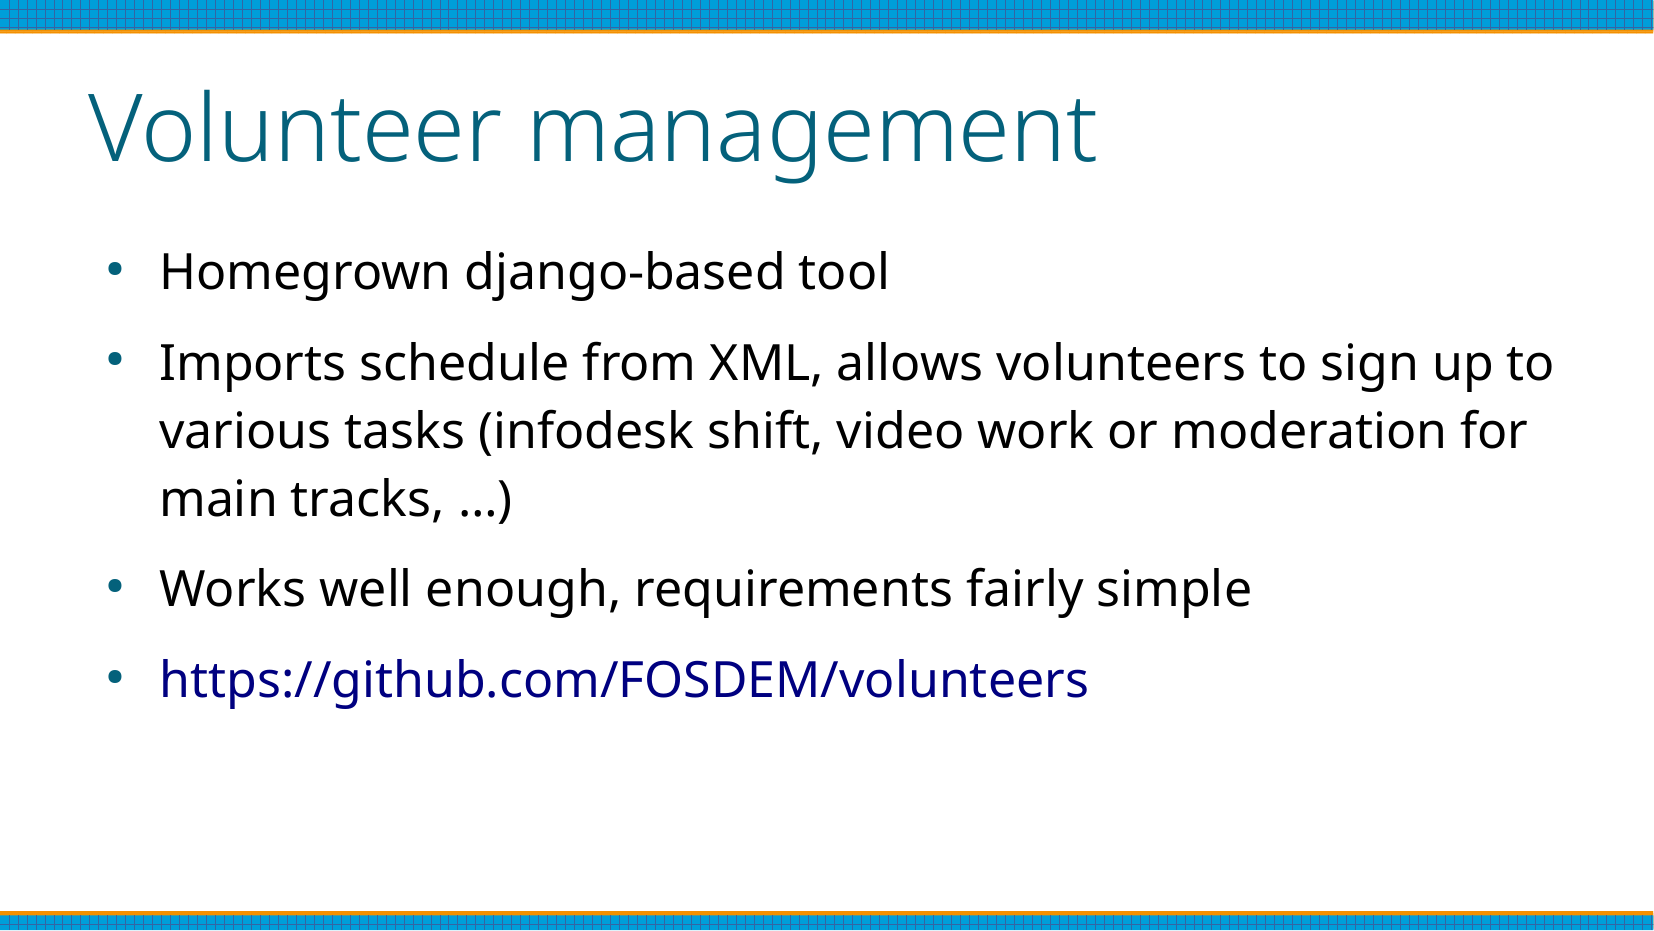

# Volunteer management
Homegrown django-based tool
Imports schedule from XML, allows volunteers to sign up to various tasks (infodesk shift, video work or moderation for main tracks, …)
Works well enough, requirements fairly simple
https://github.com/FOSDEM/volunteers